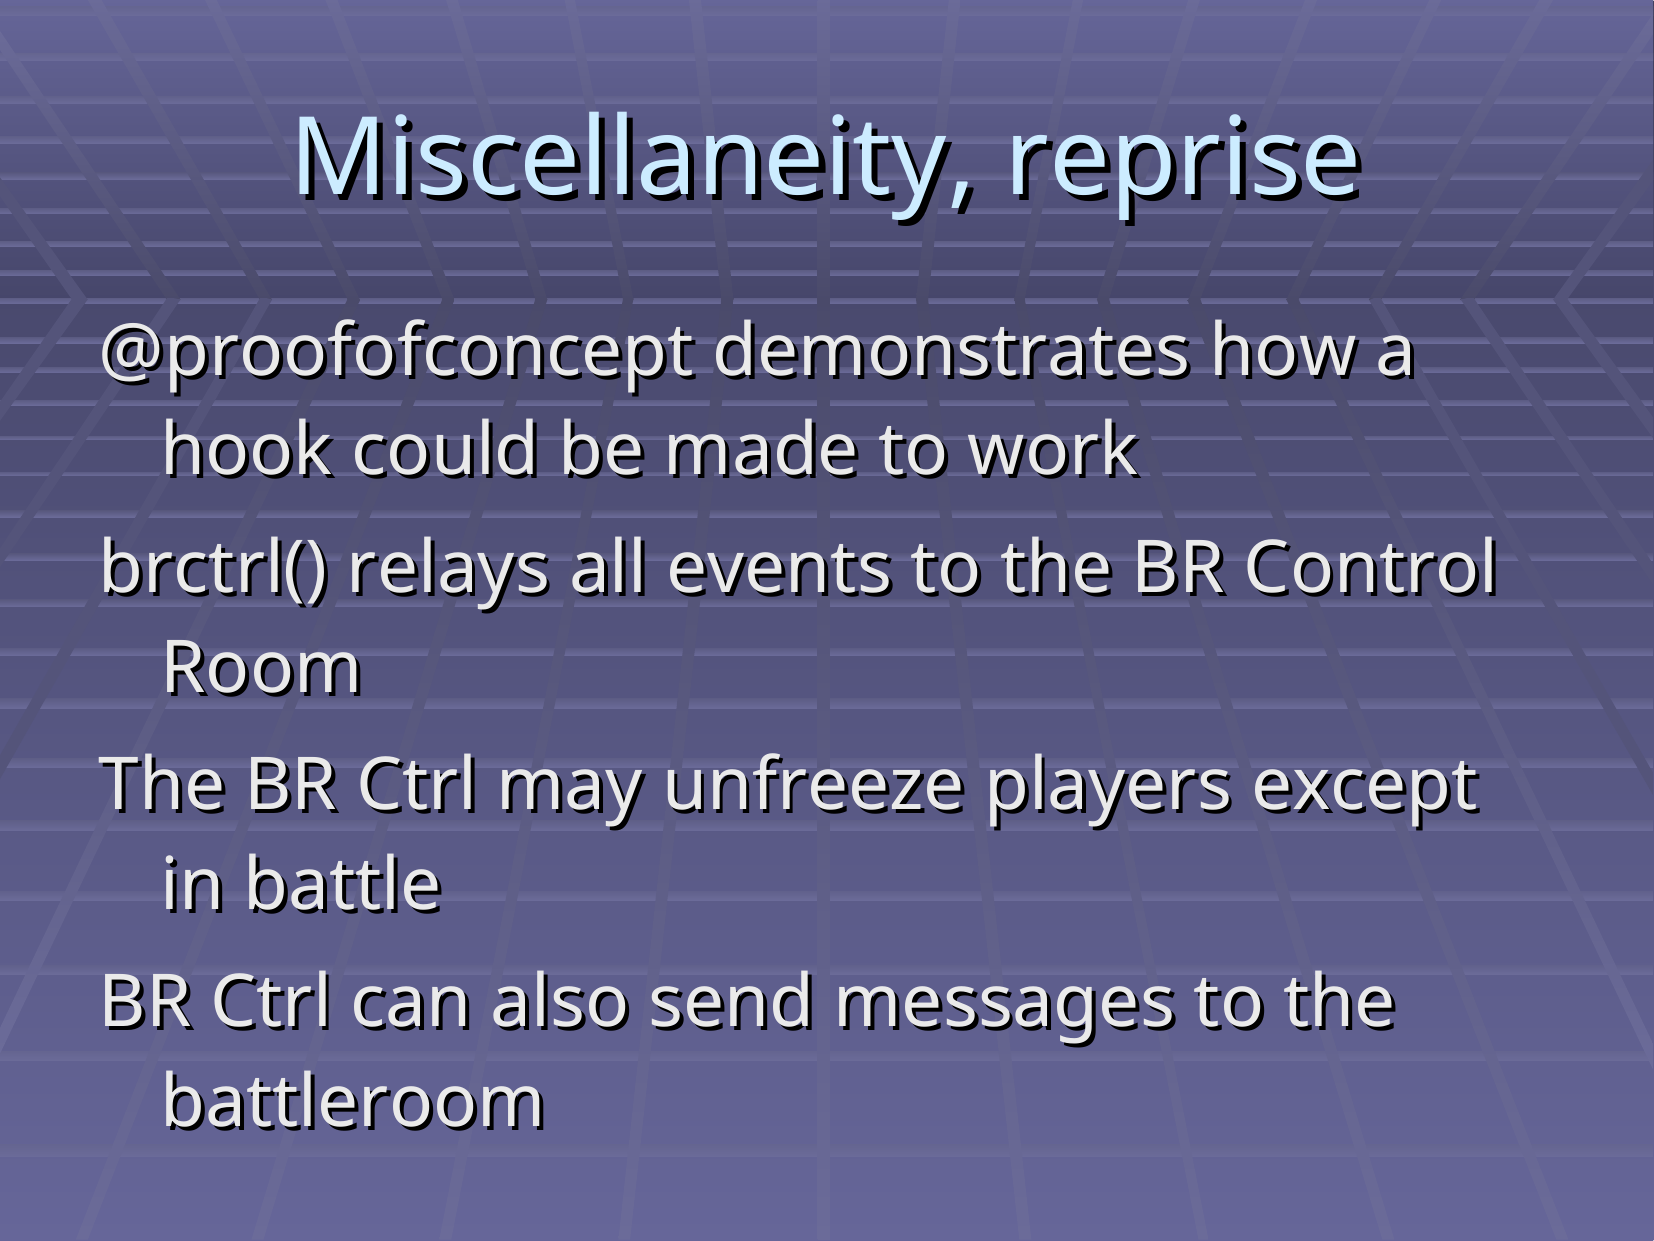

# Miscellaneity, reprise
@proofofconcept demonstrates how a hook could be made to work
brctrl() relays all events to the BR Control Room
The BR Ctrl may unfreeze players except in battle
BR Ctrl can also send messages to the battleroom